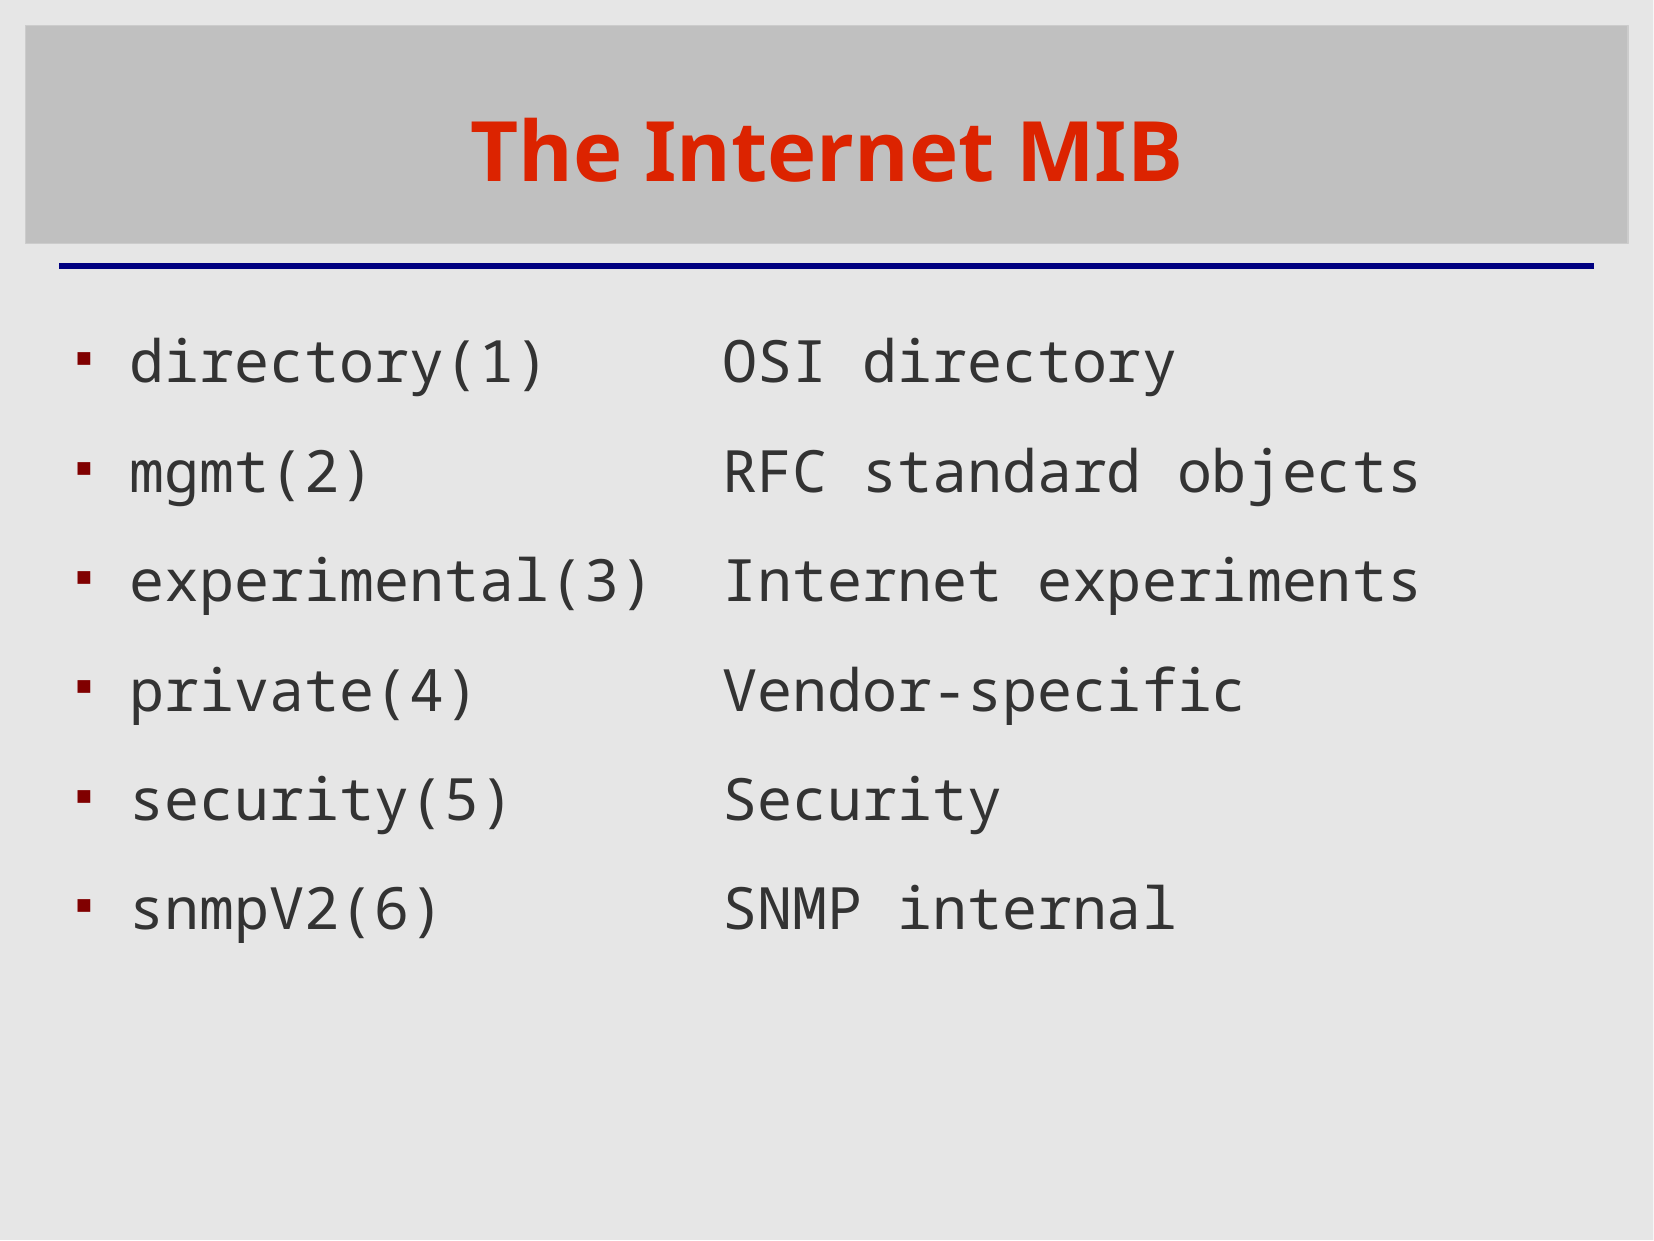

# The Internet MIB
directory(1)			OSI directory
mgmt(2)					RFC standard objects
experimental(3)	Internet experiments
private(4)				Vendor-specific
security(5)			Security
snmpV2(6)				SNMP internal